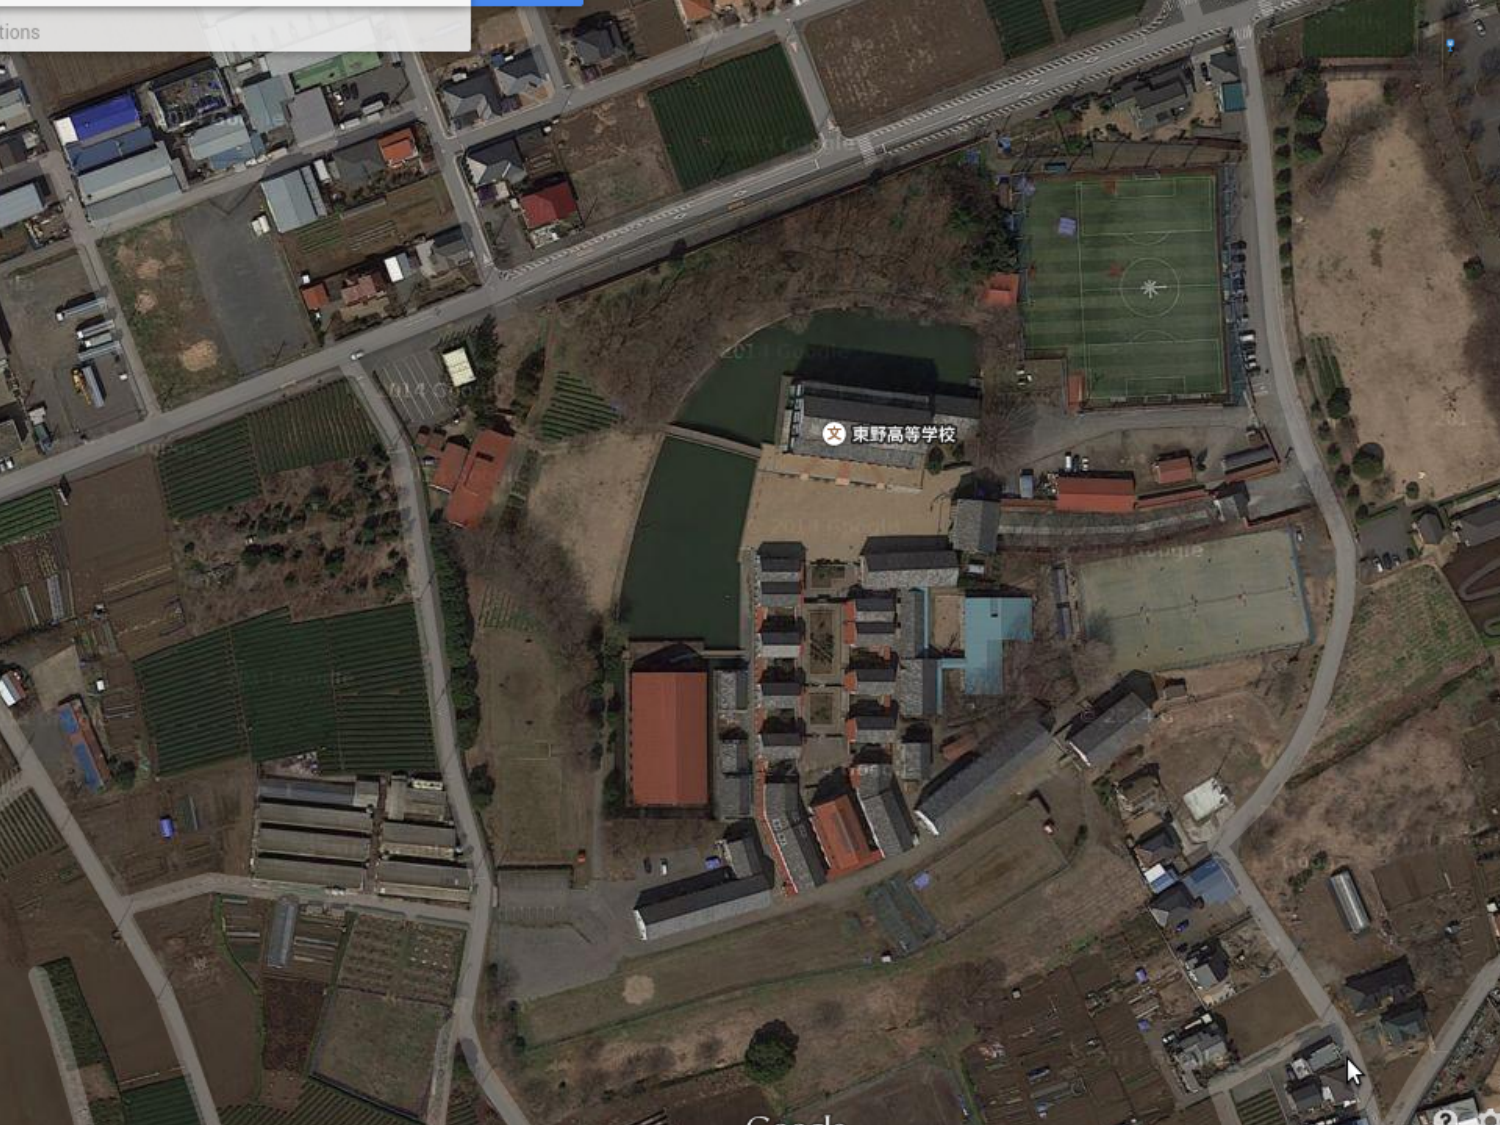

# The ridge and pond were enhanced on development
Unfolding values in places, spaces and paces
11